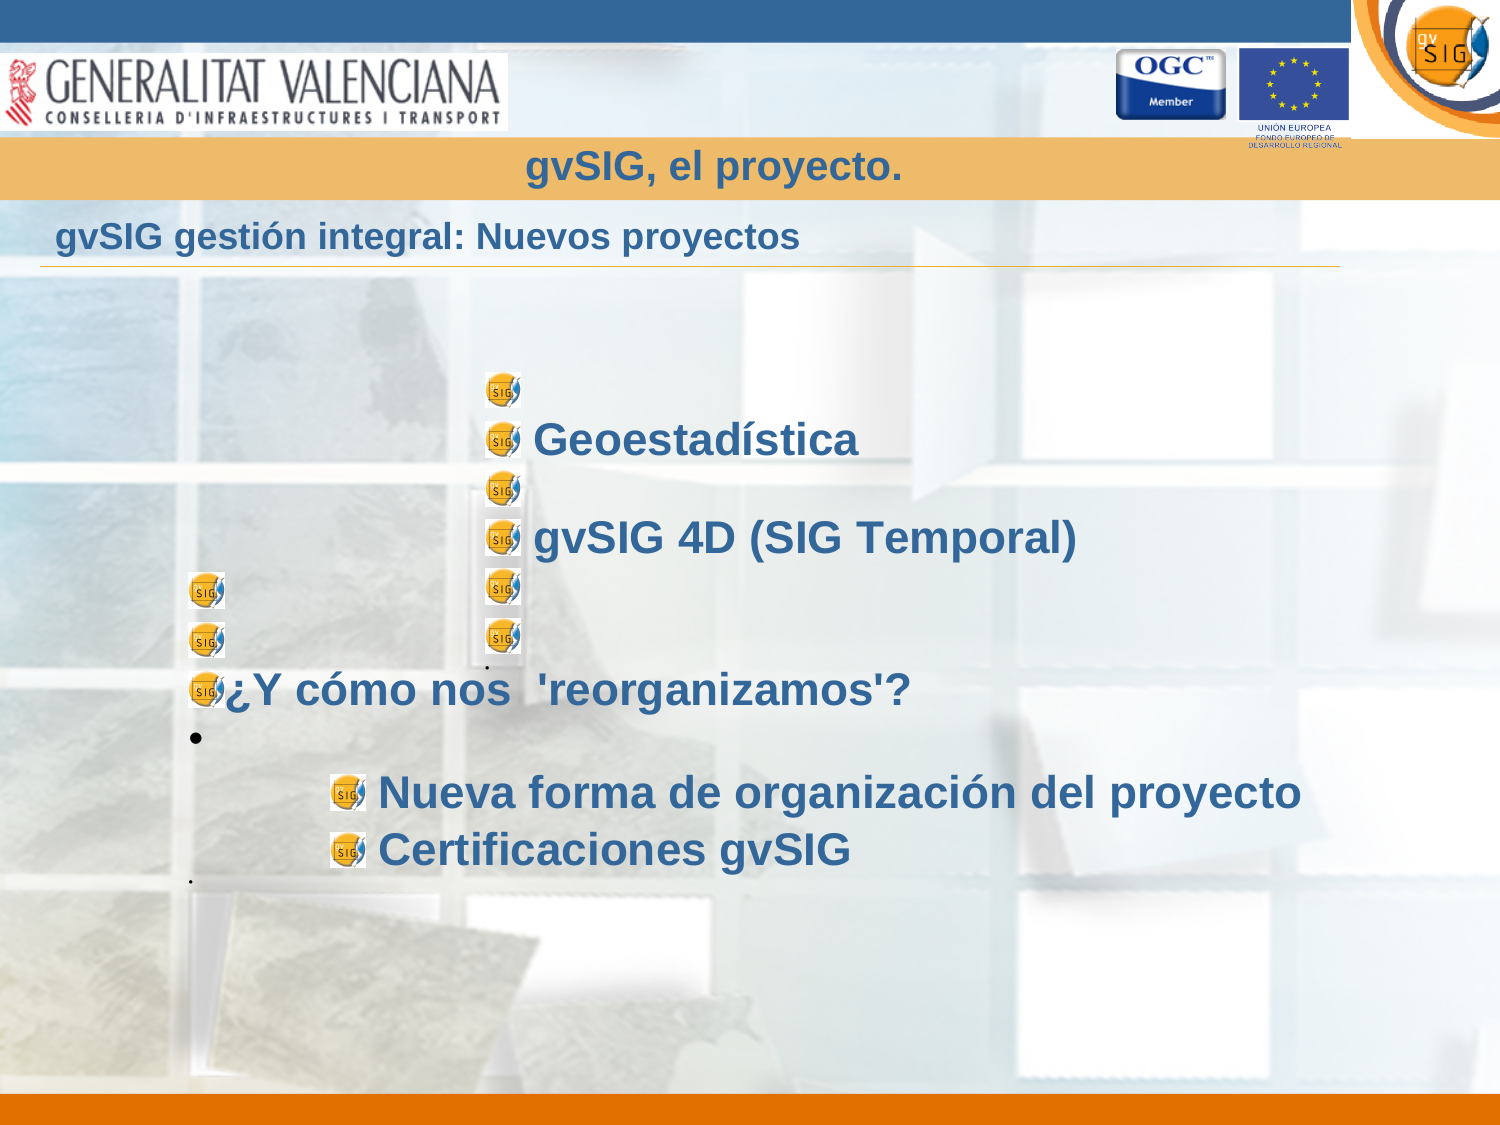

gvSIG, el proyecto.
gvSIG gestión integral: Nuevos proyectos
 Geoestadística
 gvSIG 4D (SIG Temporal)
¿Y cómo nos 'reorganizamos'?
 Nueva forma de organización del proyecto
 Certificaciones gvSIG